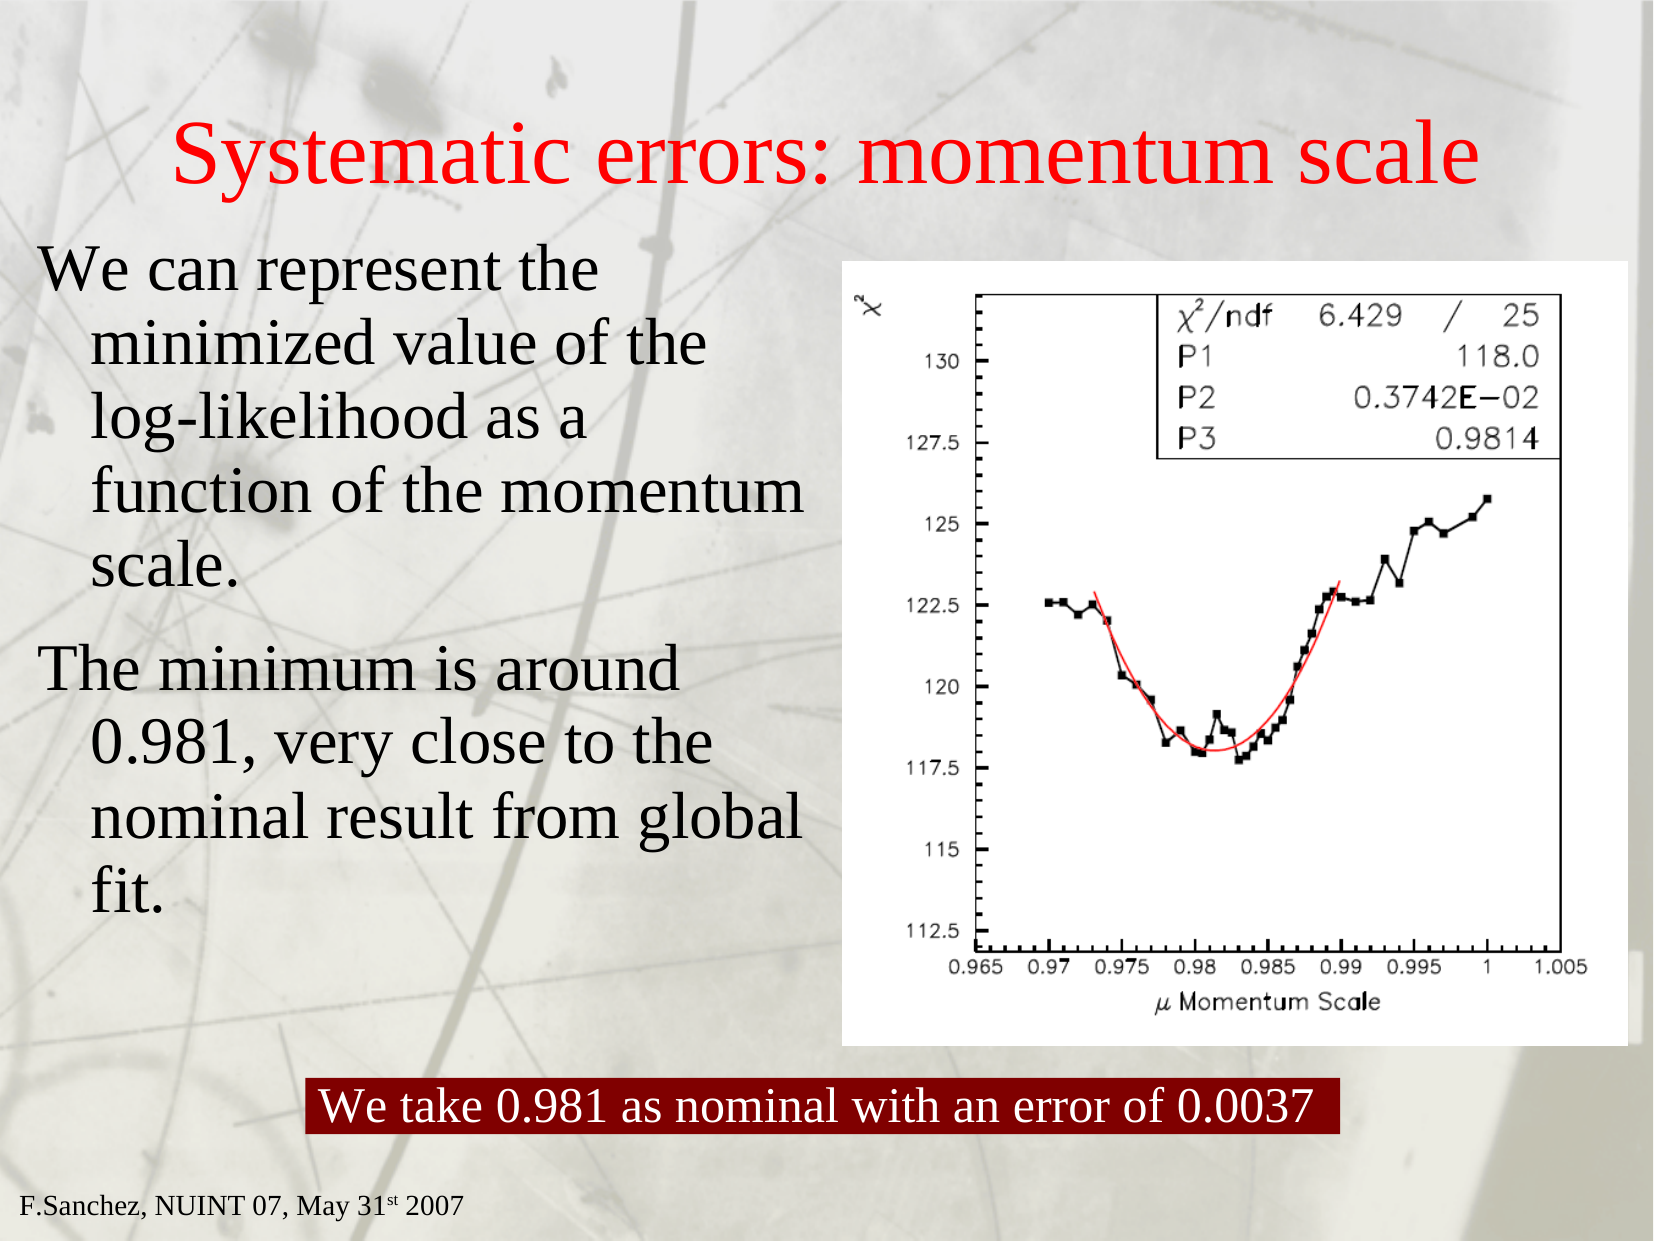

# Systematic errors: momentum scale
We can represent the minimized value of the log-likelihood as a function of the momentum scale.
The minimum is around 0.981, very close to the nominal result from global fit.
 We take 0.981 as nominal with an error of 0.0037